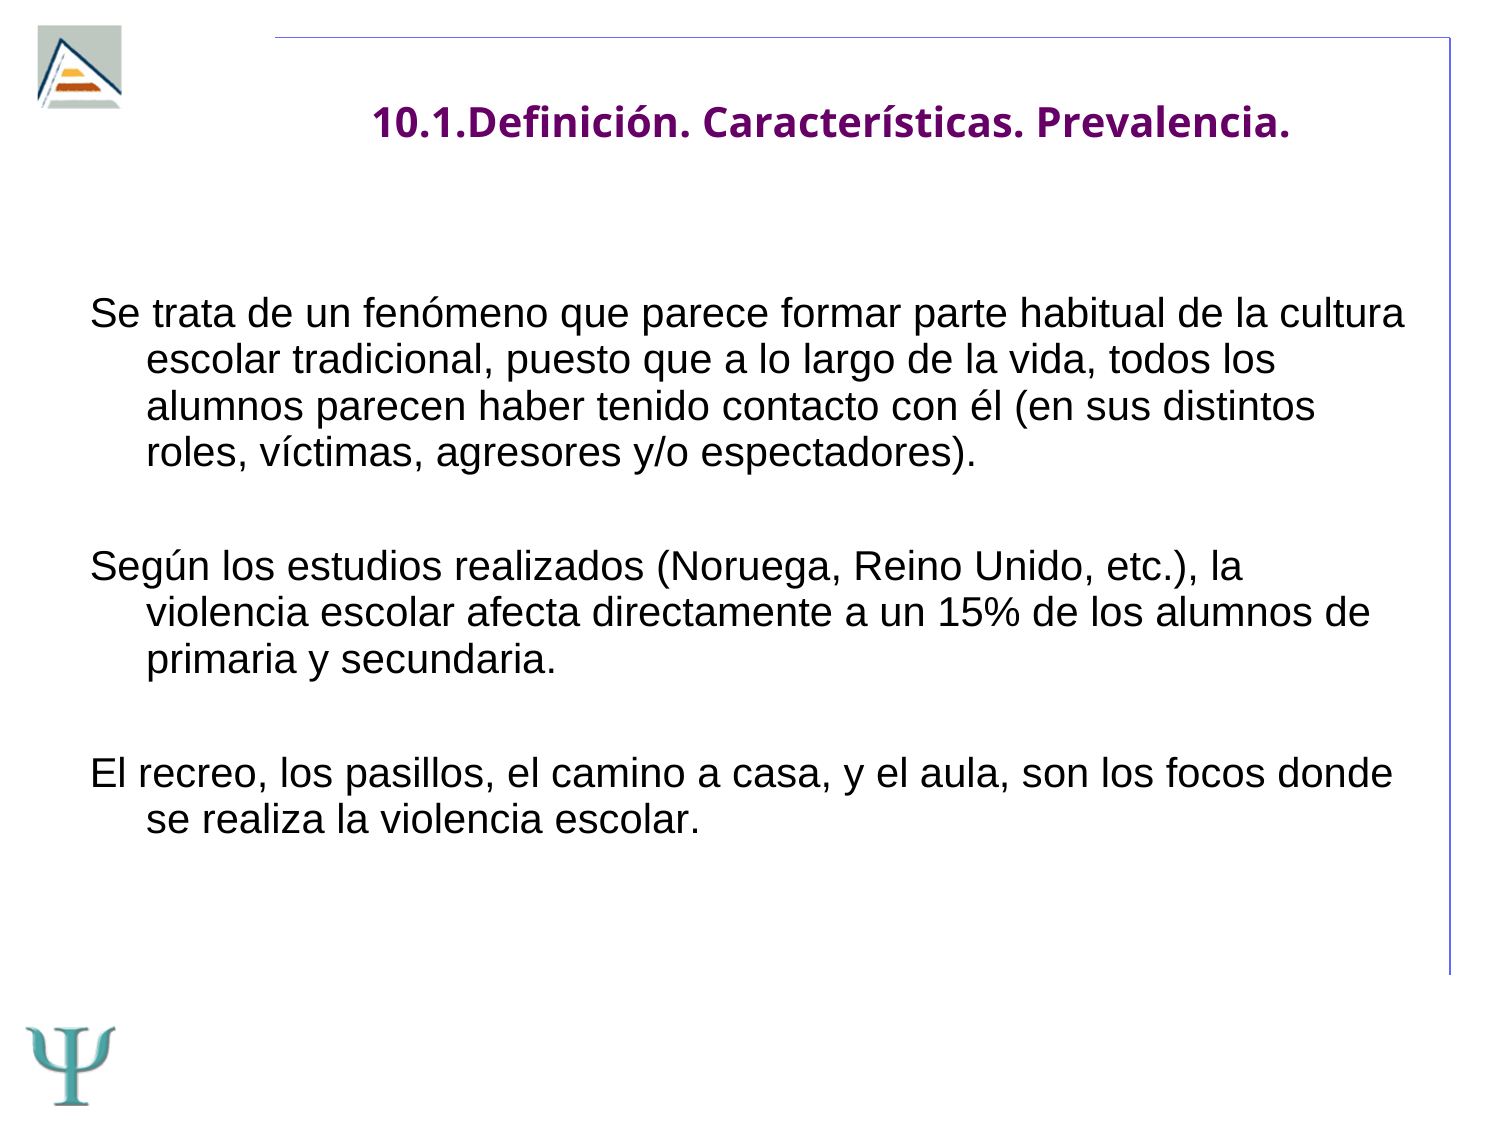

# 10.1.Definición. Características. Prevalencia.
Se trata de un fenómeno que parece formar parte habitual de la cultura escolar tradicional, puesto que a lo largo de la vida, todos los alumnos parecen haber tenido contacto con él (en sus distintos roles, víctimas, agresores y/o espectadores).
Según los estudios realizados (Noruega, Reino Unido, etc.), la violencia escolar afecta directamente a un 15% de los alumnos de primaria y secundaria.
El recreo, los pasillos, el camino a casa, y el aula, son los focos donde se realiza la violencia escolar.